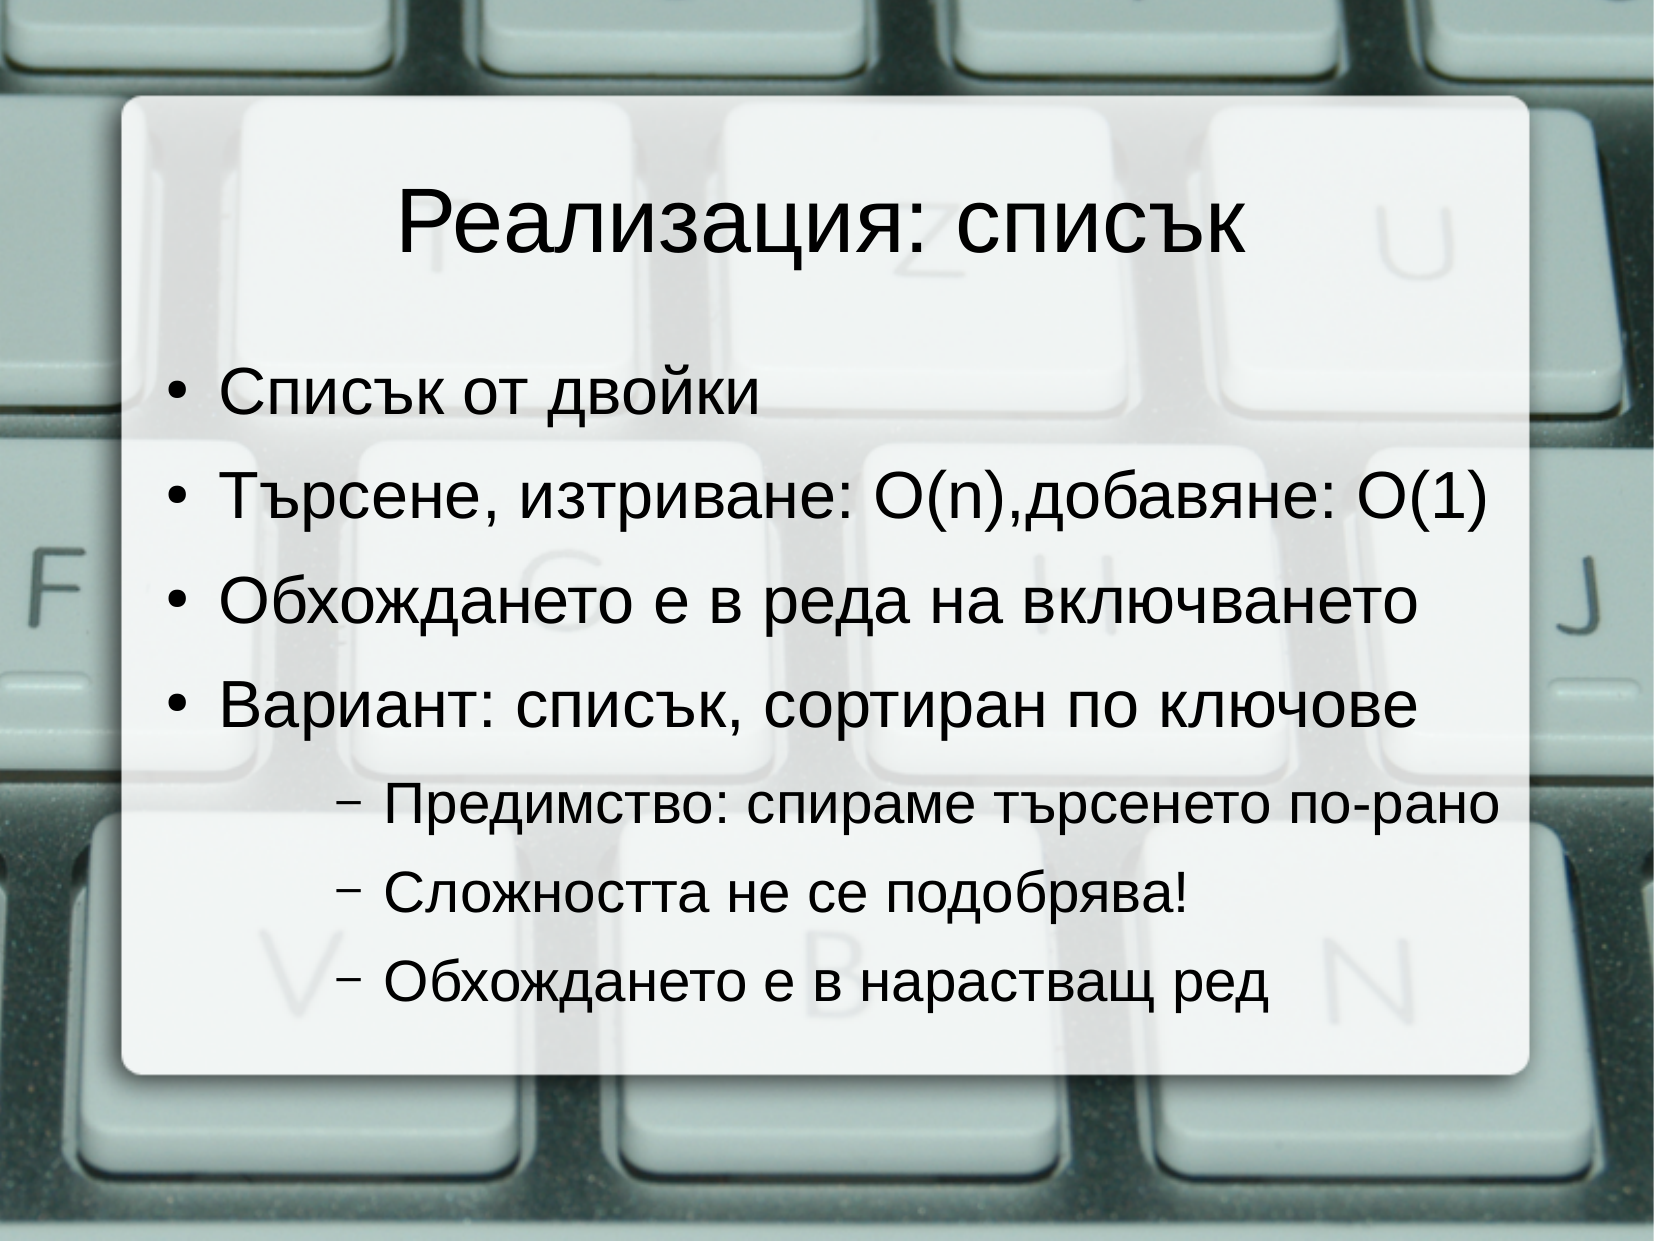

# Реализация: списък
Списък от двойки
Търсене, изтриване: O(n),добавяне: O(1)
Обхождането е в реда на включването
Вариант: списък, сортиран по ключове
Предимство: спираме търсенето по-рано
Сложността не се подобрява!
Обхождането е в нарастващ ред